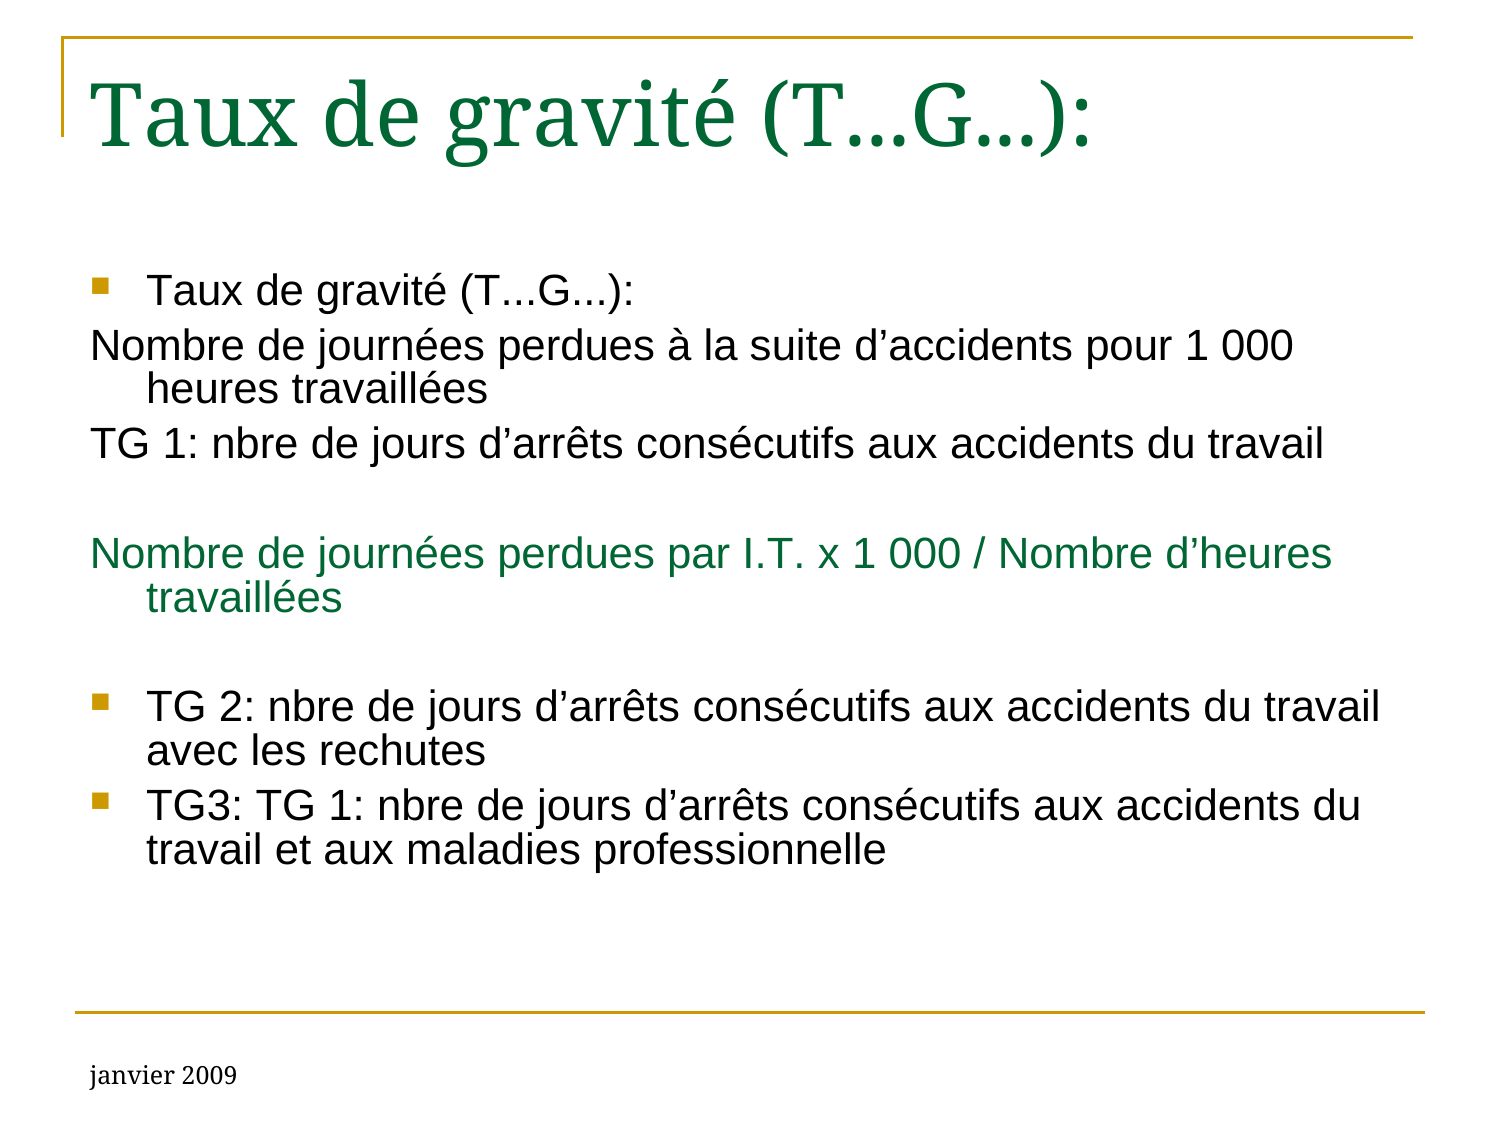

# Taux de gravité (T...G...):
Taux de gravité (T...G...):
Nombre de journées perdues à la suite d’accidents pour 1 000 heures travaillées
TG 1: nbre de jours d’arrêts consécutifs aux accidents du travail
Nombre de journées perdues par I.T. x 1 000 / Nombre d’heures travaillées
TG 2: nbre de jours d’arrêts consécutifs aux accidents du travail avec les rechutes
TG3: TG 1: nbre de jours d’arrêts consécutifs aux accidents du travail et aux maladies professionnelle
janvier 2009